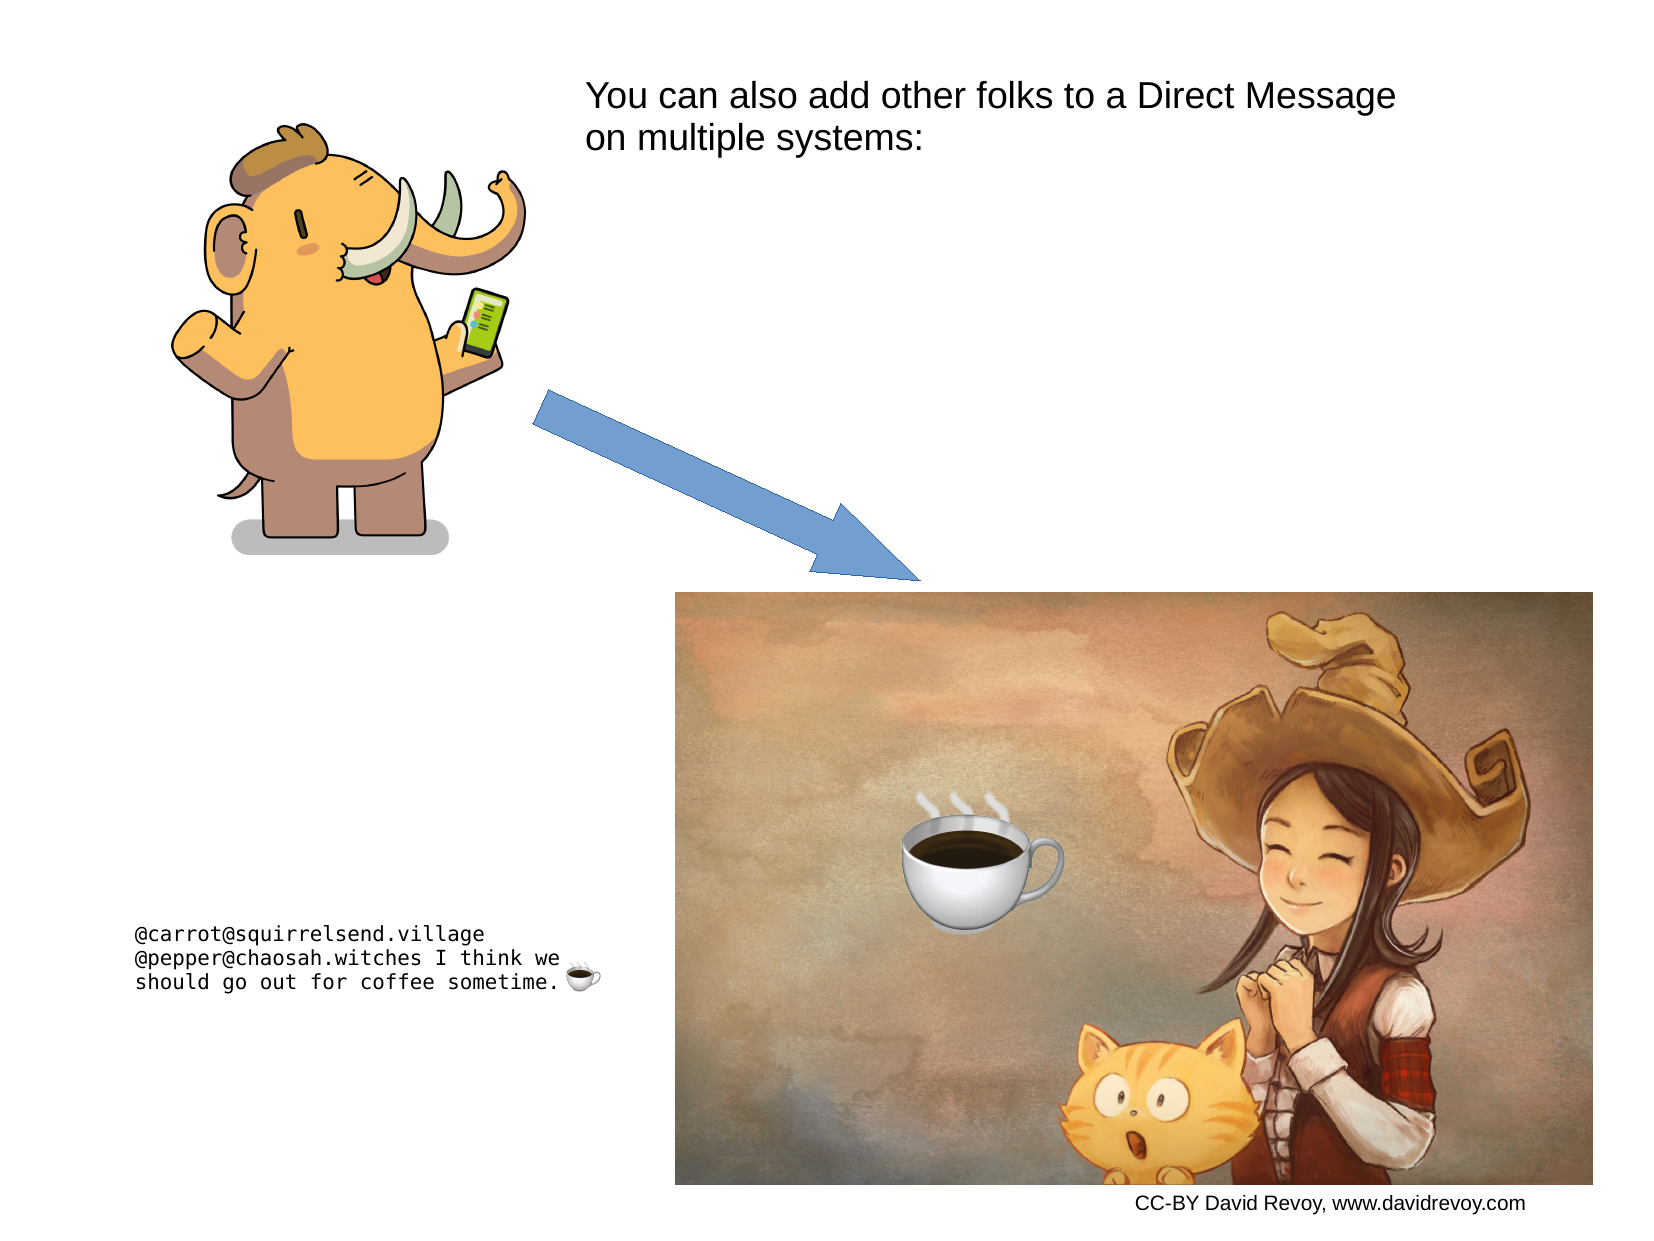

You can also add other folks to a Direct Message
on multiple systems:
@carrot@squirrelsend.village @pepper@chaosah.witches I think we should go out for coffee sometime.
CC-BY David Revoy, www.davidrevoy.com